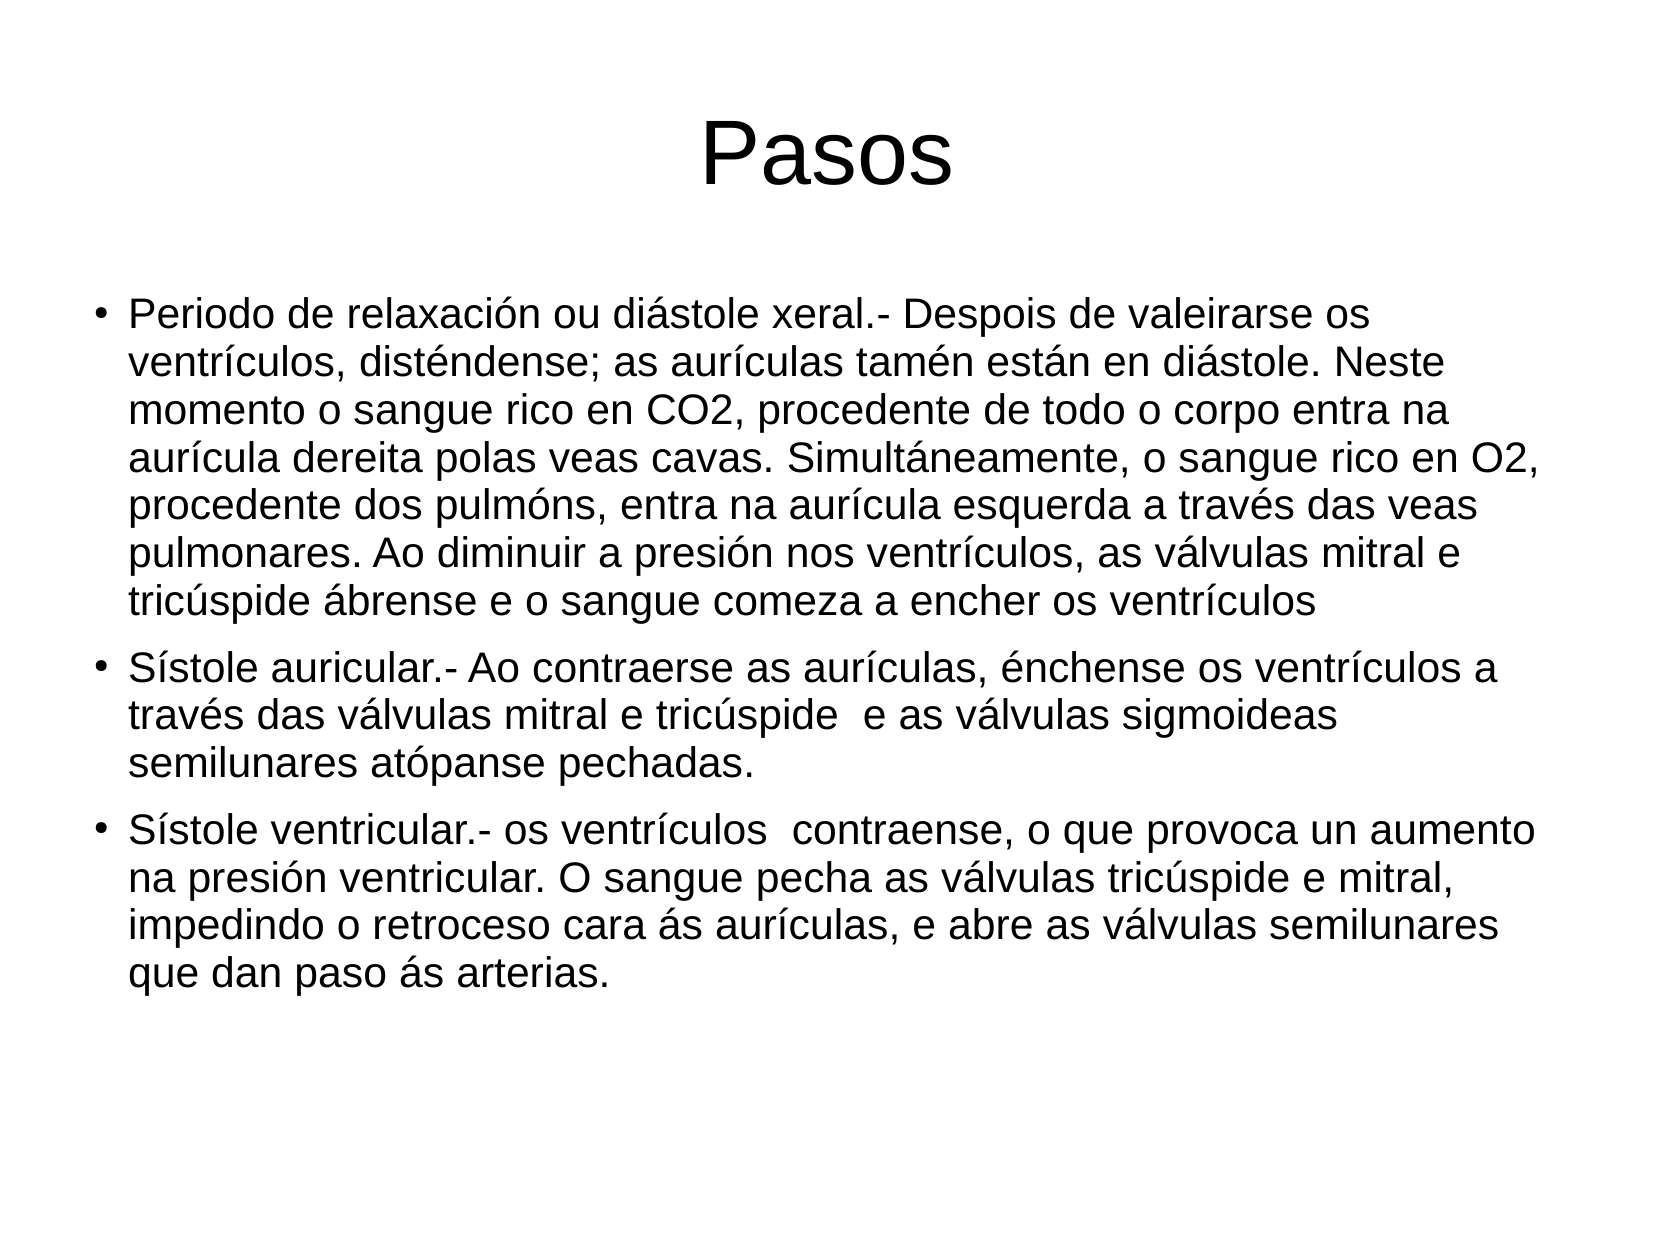

# Pasos
Periodo de relaxación ou diástole xeral.- Despois de valeirarse os ventrículos, disténdense; as aurículas tamén están en diástole. Neste momento o sangue rico en CO2, procedente de todo o corpo entra na aurícula dereita polas veas cavas. Simultáneamente, o sangue rico en O2, procedente dos pulmóns, entra na aurícula esquerda a través das veas pulmonares. Ao diminuir a presión nos ventrículos, as válvulas mitral e tricúspide ábrense e o sangue comeza a encher os ventrículos
Sístole auricular.- Ao contraerse as aurículas, énchense os ventrículos a través das válvulas mitral e tricúspide e as válvulas sigmoideas semilunares atópanse pechadas.
Sístole ventricular.- os ventrículos contraense, o que provoca un aumento na presión ventricular. O sangue pecha as válvulas tricúspide e mitral, impedindo o retroceso cara ás aurículas, e abre as válvulas semilunares que dan paso ás arterias.